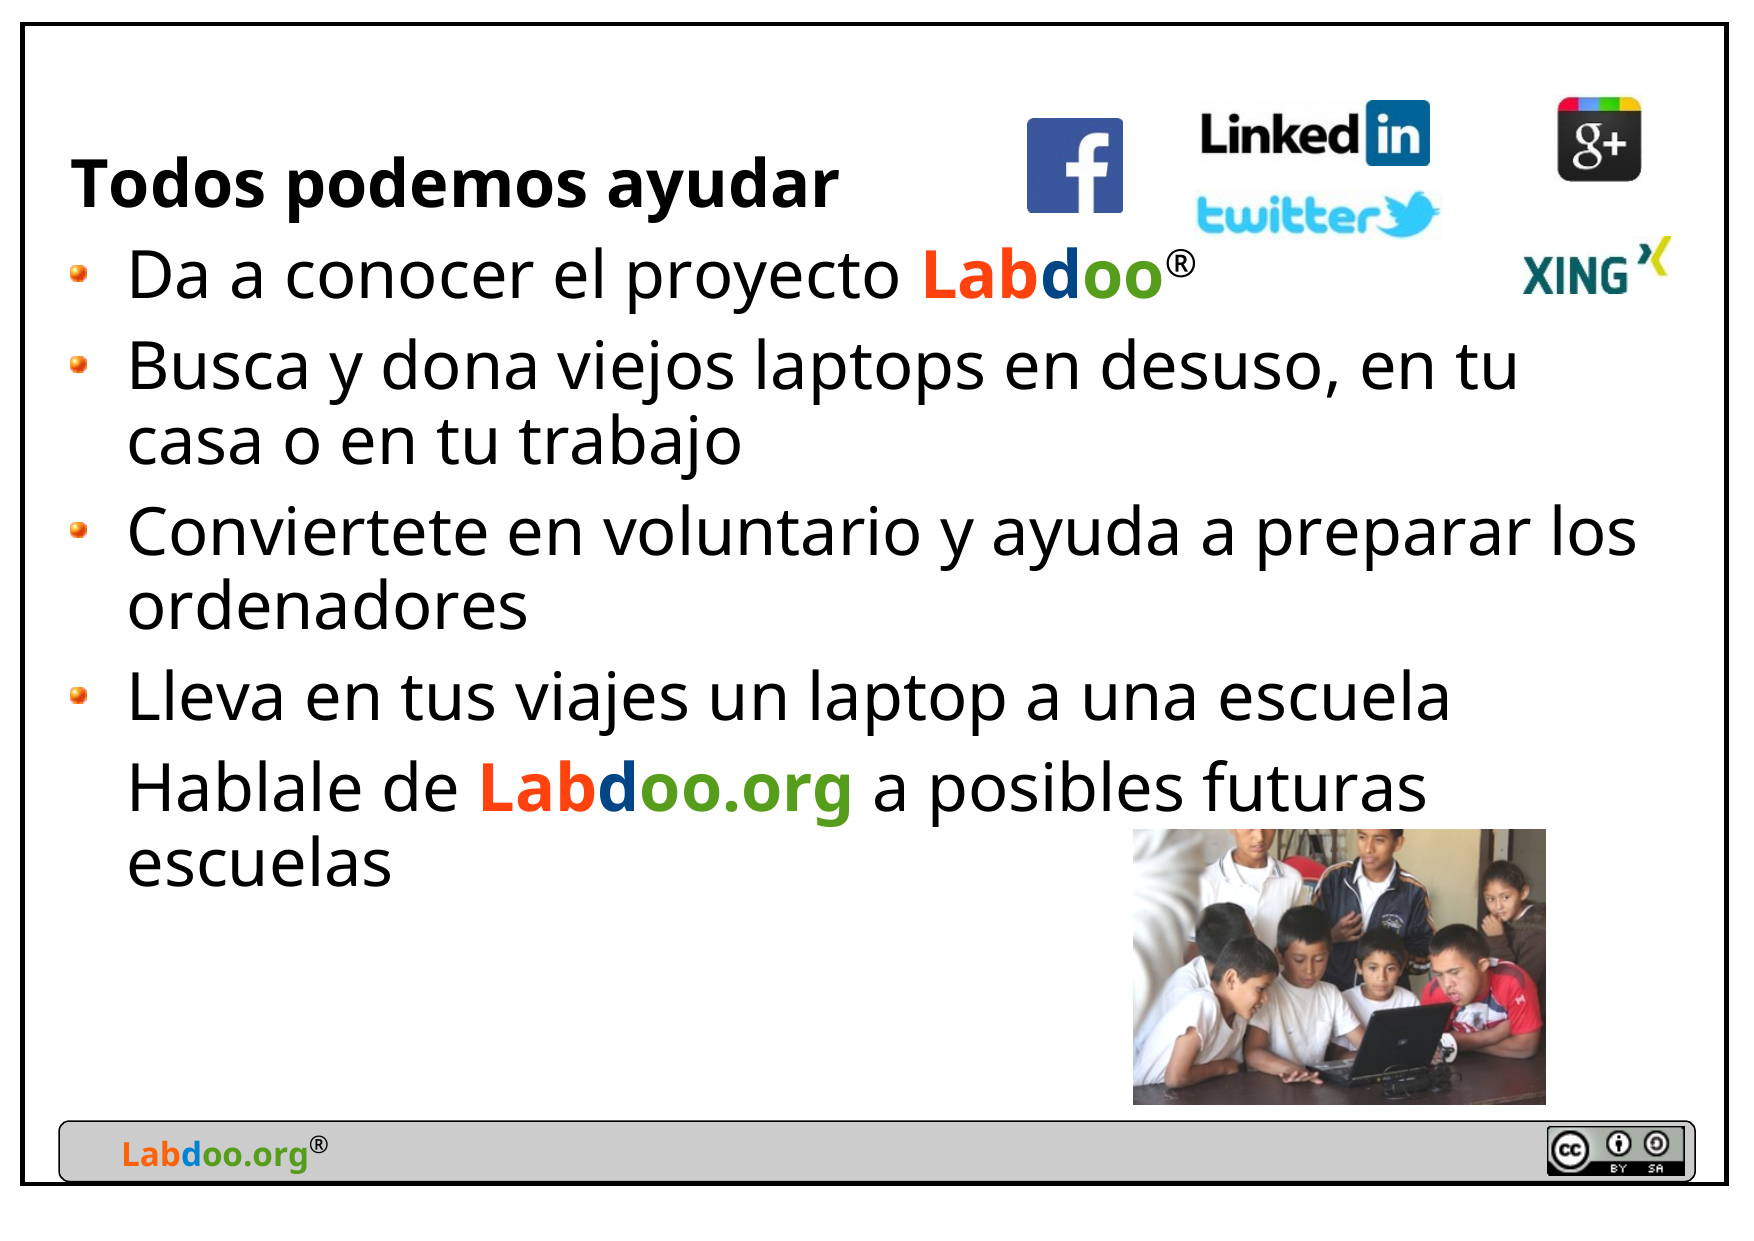

# Todos podemos ayudar
Da a conocer el proyecto Labdoo®
Busca y dona viejos laptops en desuso, en tu casa o en tu trabajo
Conviertete en voluntario y ayuda a preparar los ordenadores
Lleva en tus viajes un laptop a una escuela
Hablale de Labdoo.org a posibles futuras escuelas
Labdoo.org®